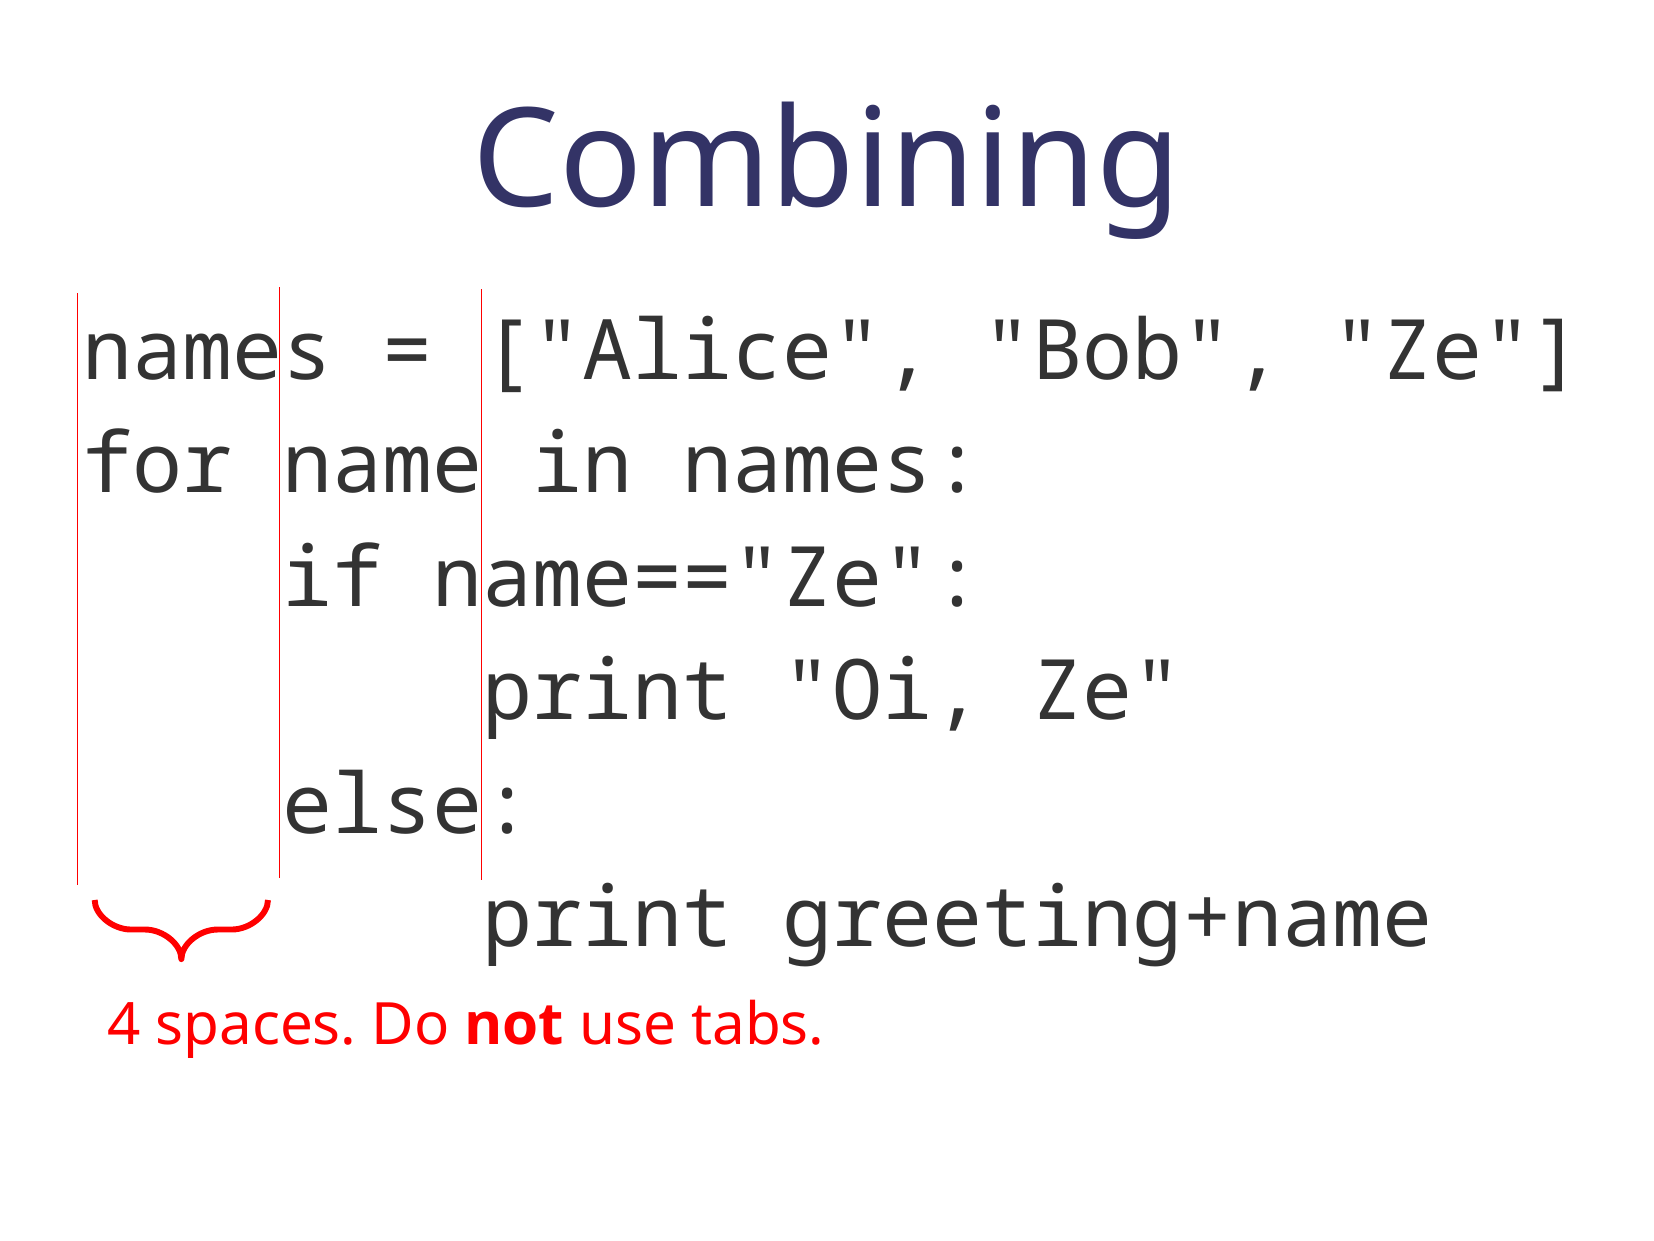

# Combining
names = ["Alice", "Bob", "Ze"]
for name in names:
 if name=="Ze":
 print "Oi, Ze"
 else:
 print greeting+name
4 spaces. Do not use tabs.